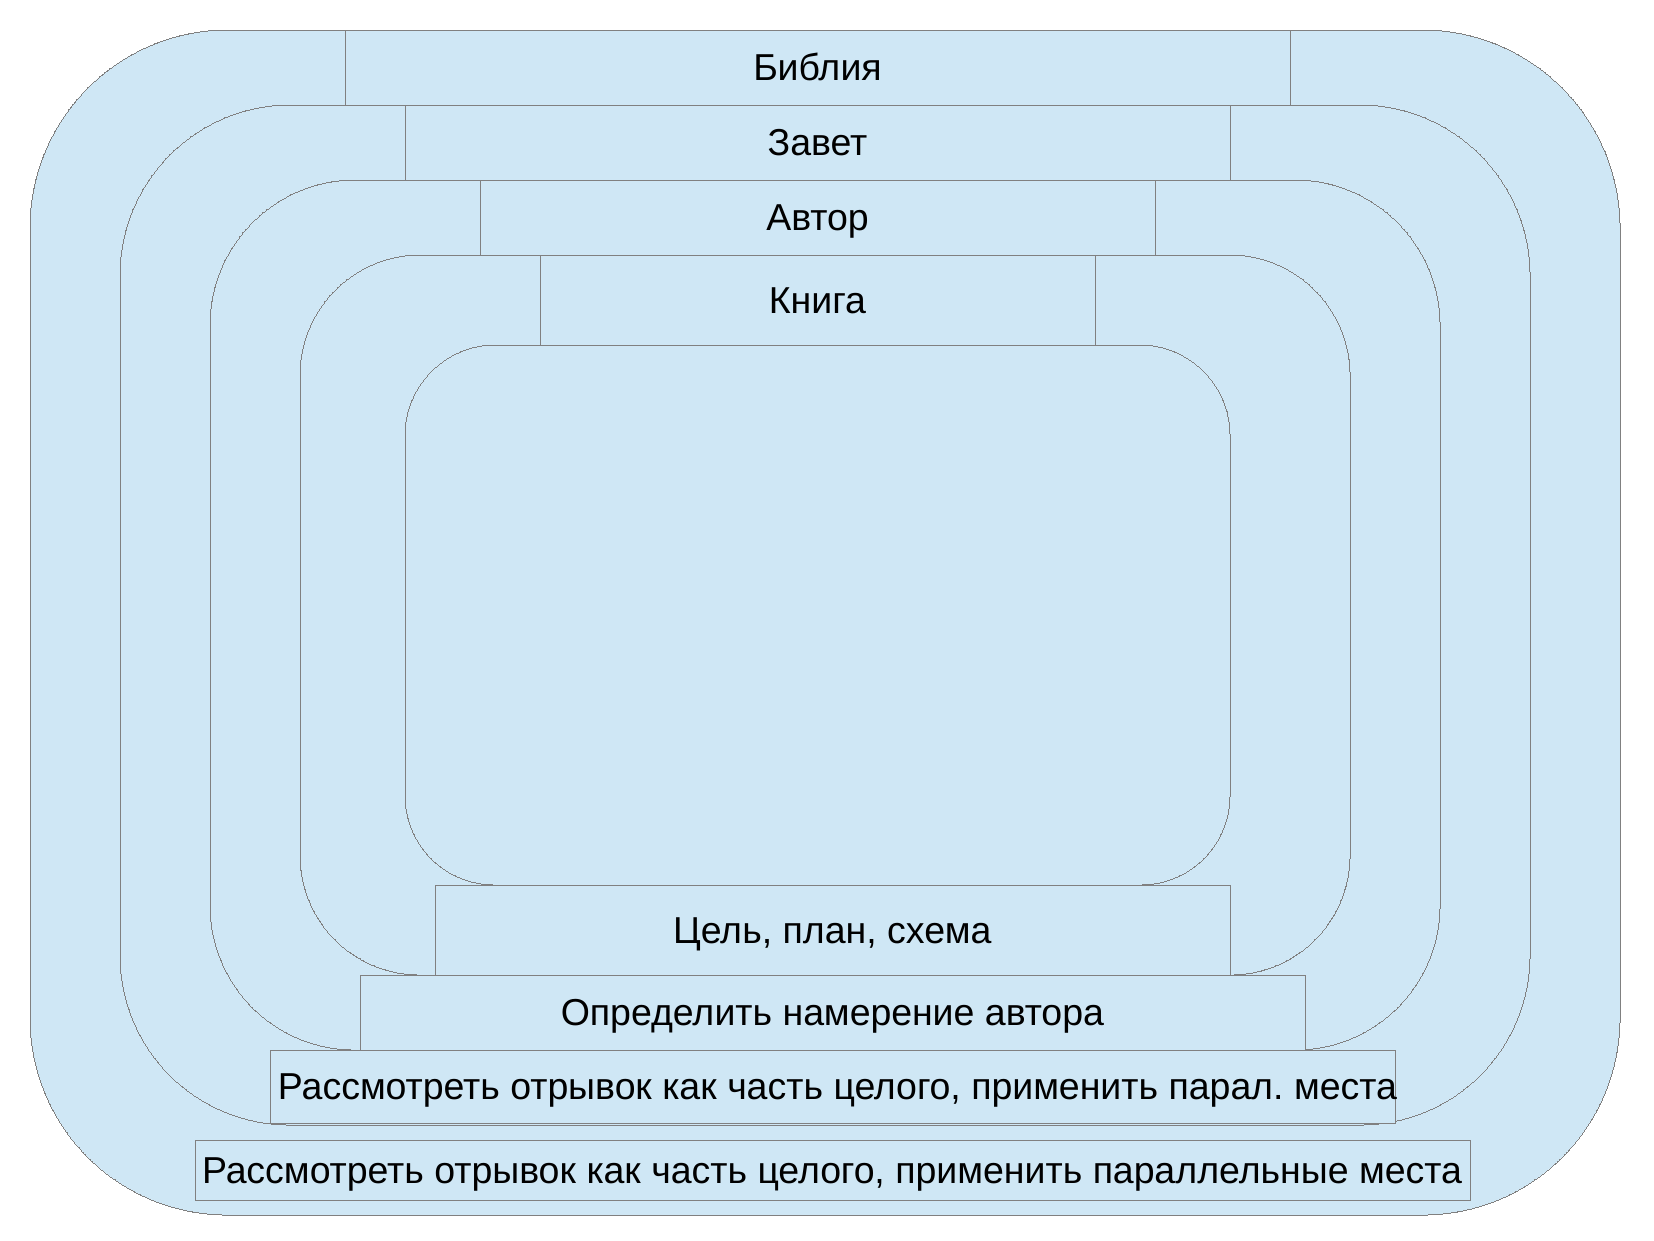

Библия
#
Завет
Автор
Книга
Цель, план, схема
Определить намерение автора
 Рассмотреть отрывок как часть целого, применить парал. места
Рассмотреть отрывок как часть целого, применить параллельные места